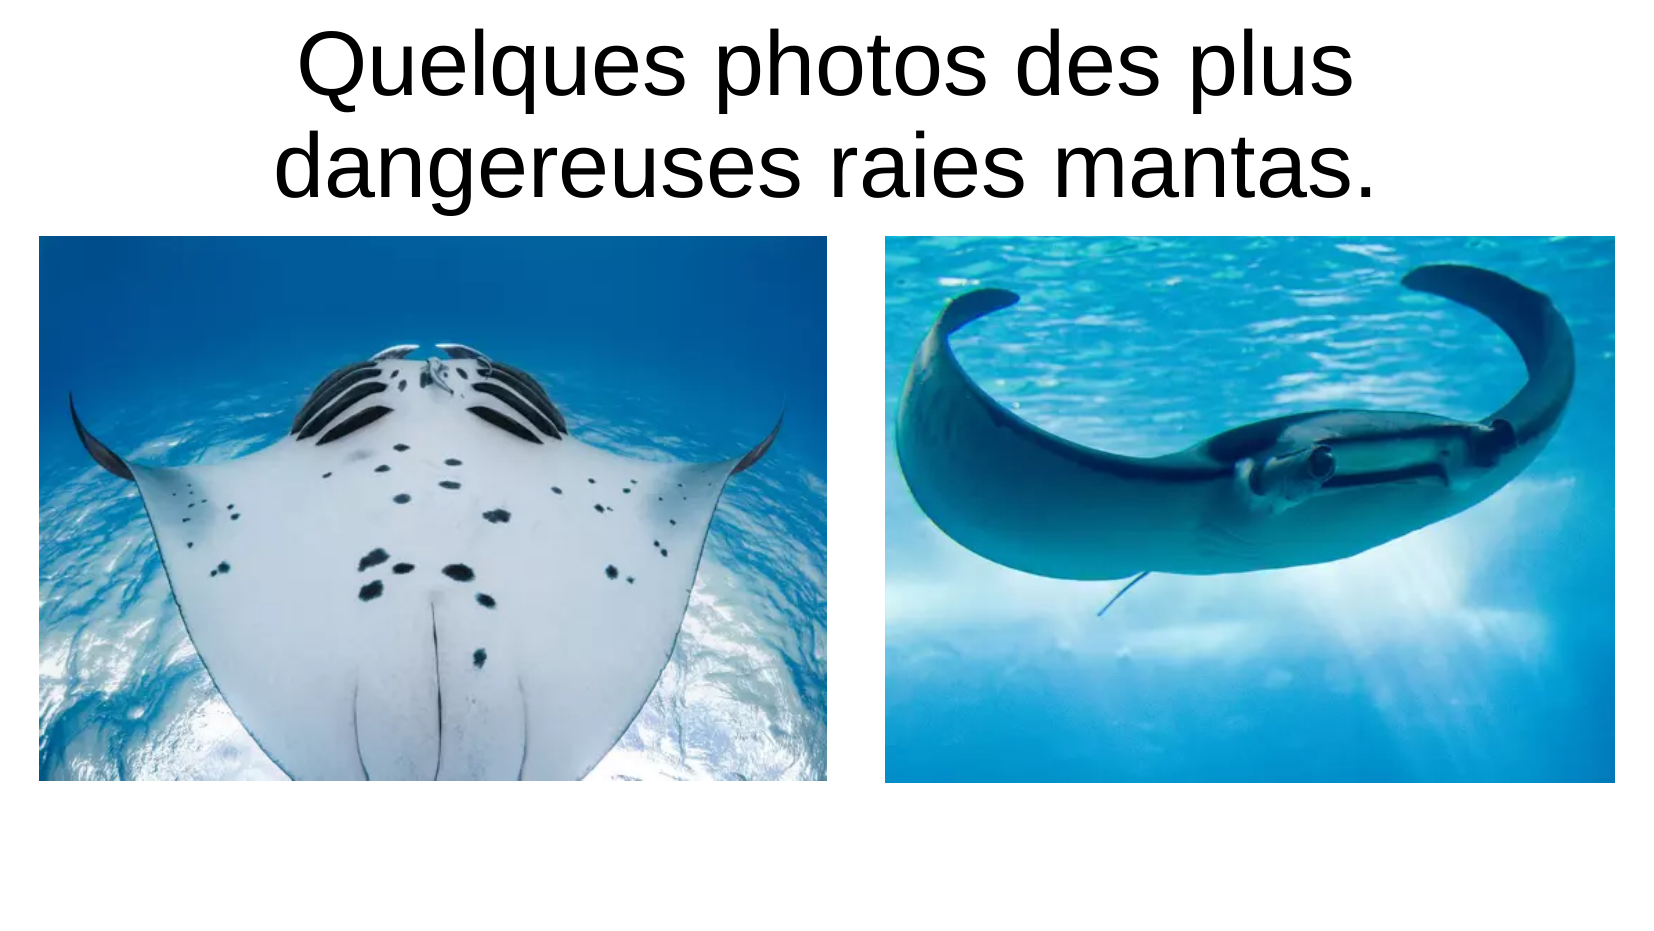

# Quelques photos des plus dangereuses raies mantas.
-